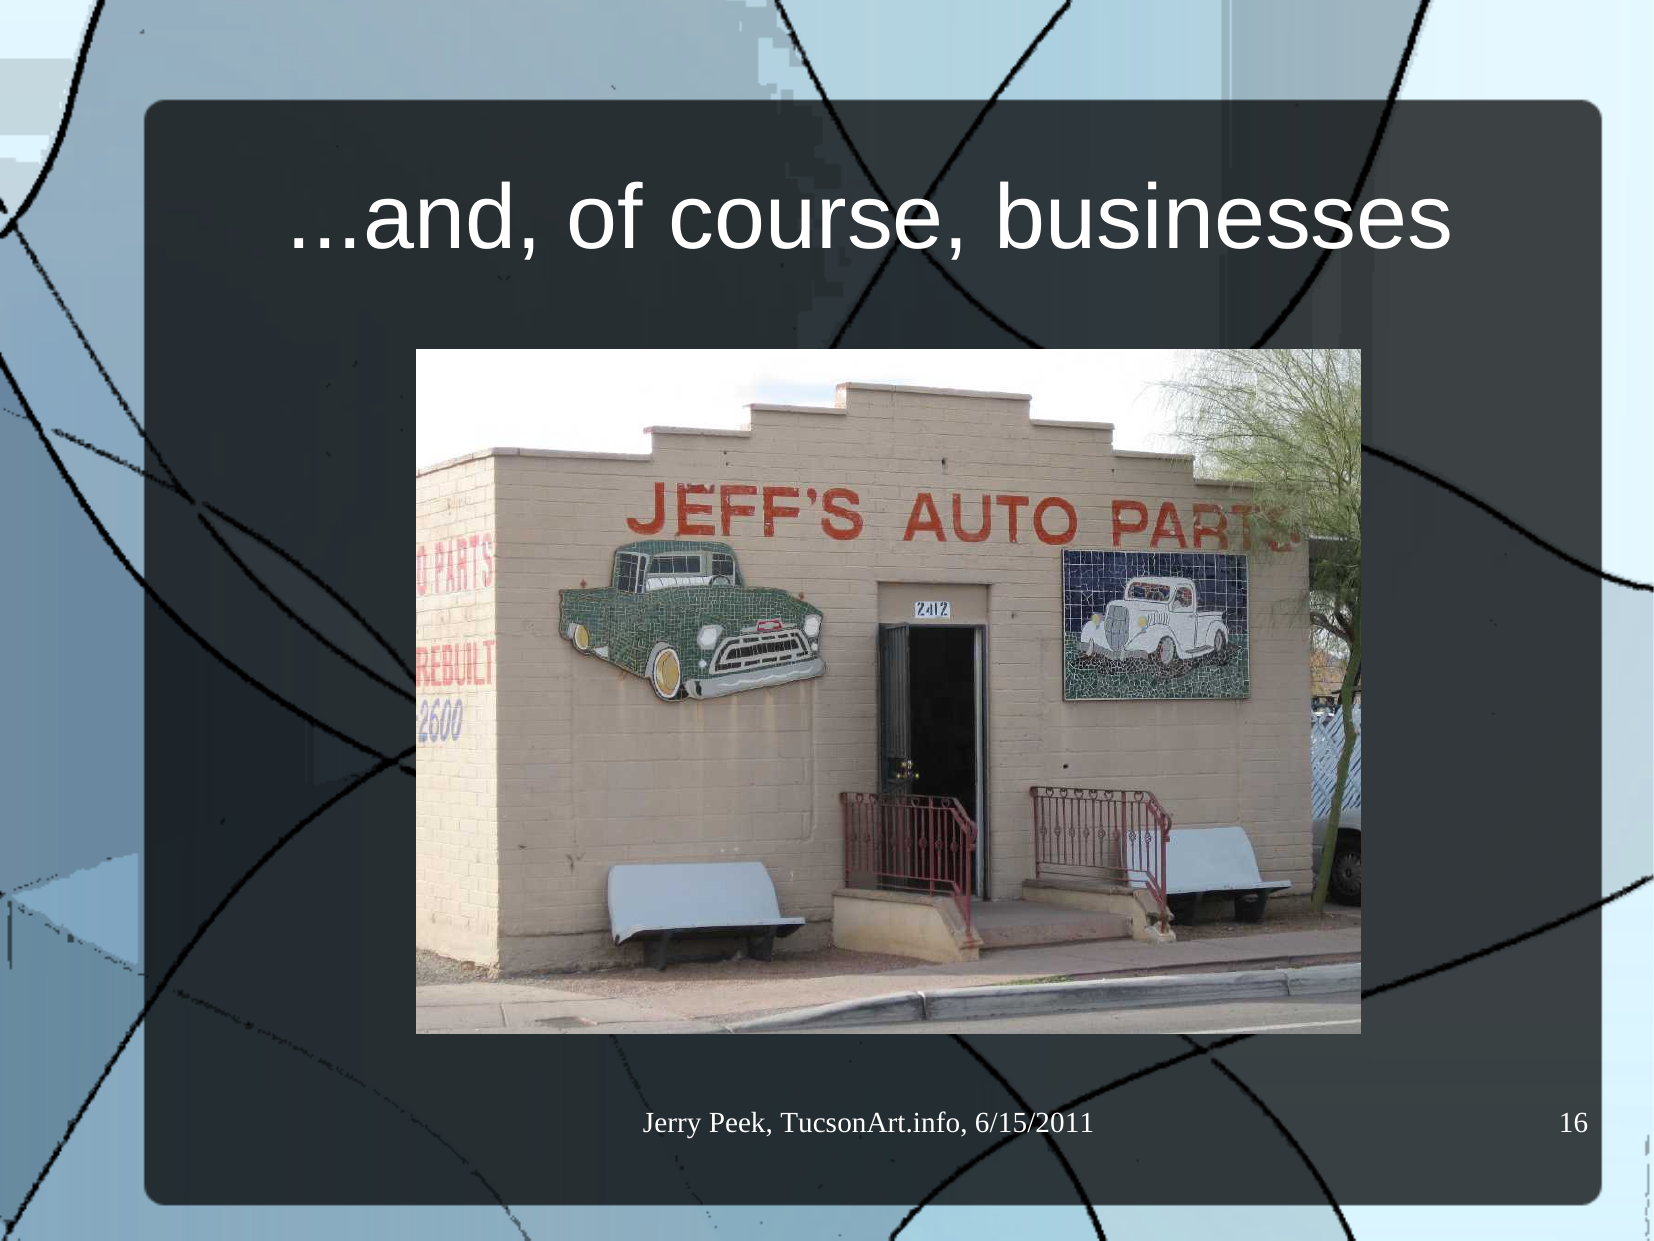

# ...and, of course, businesses
Jerry Peek, TucsonArt.info, 6/15/2011
16